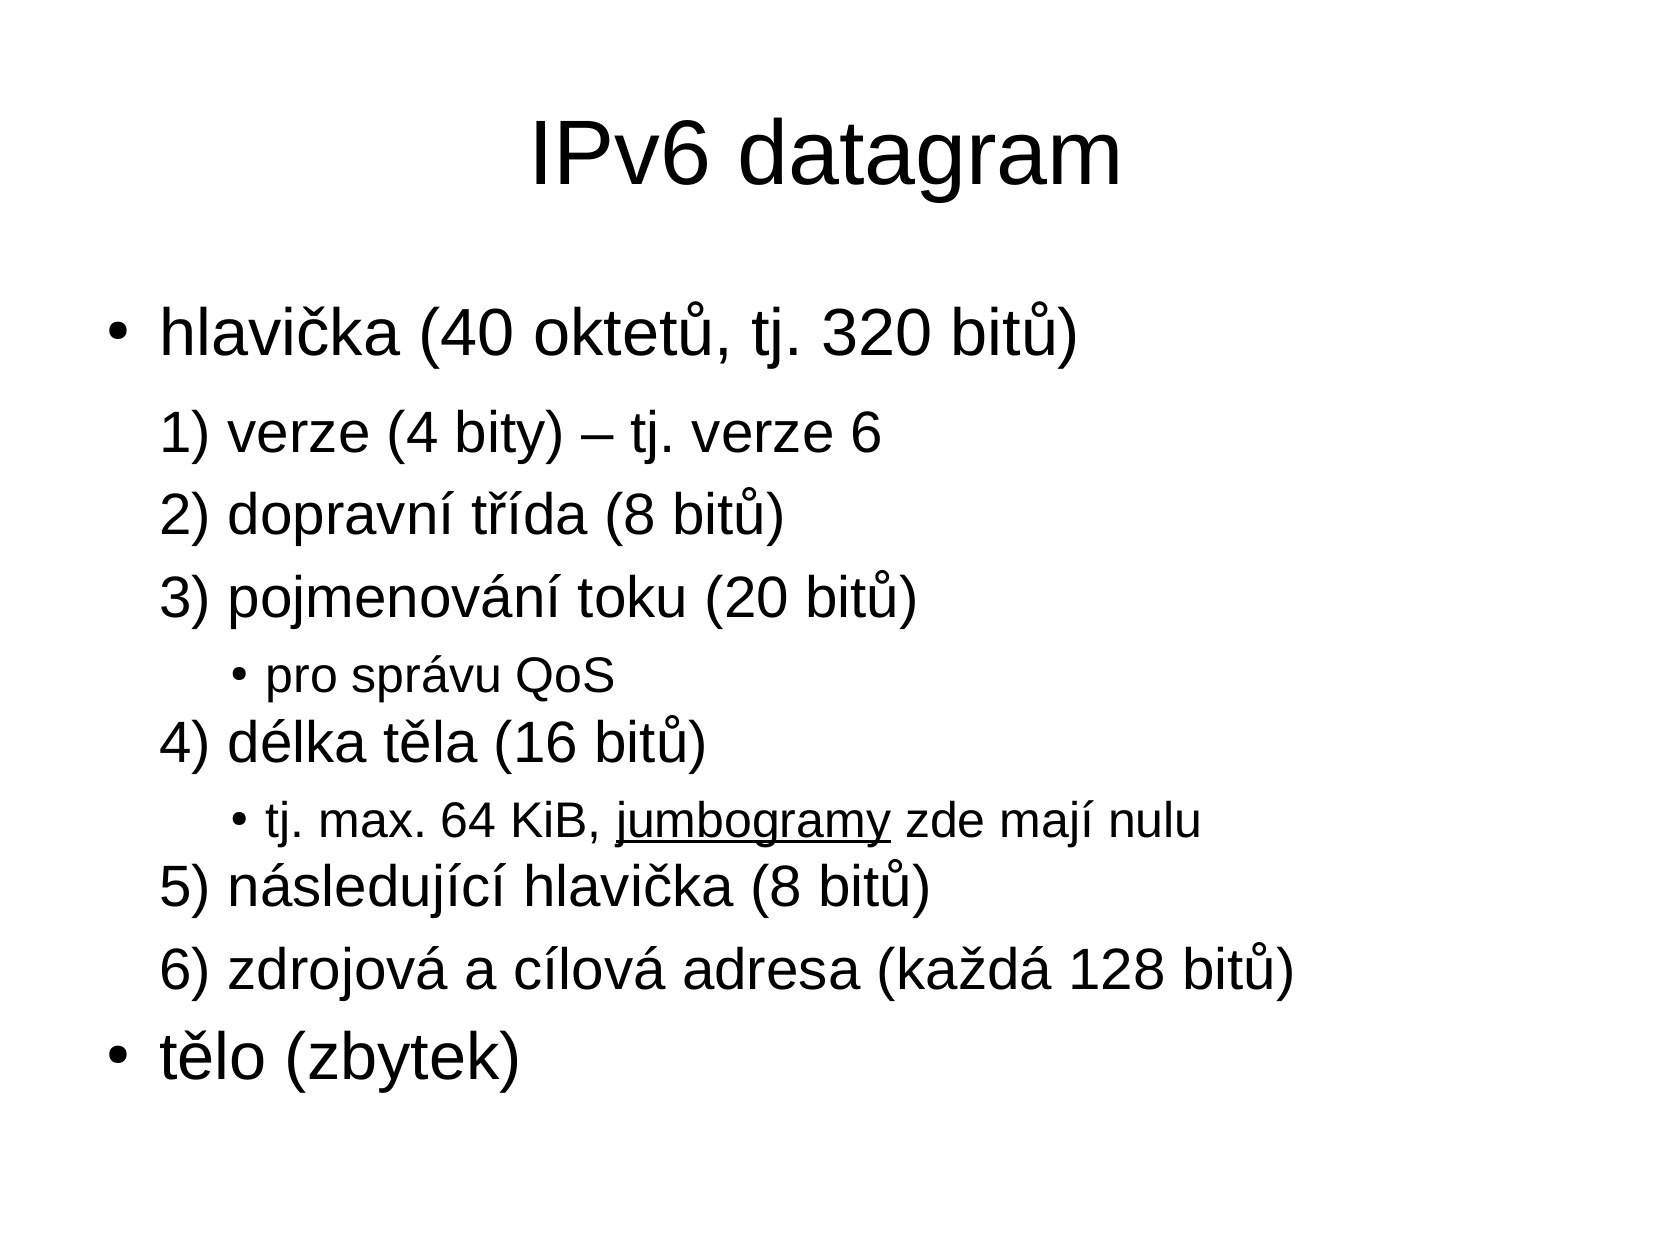

# IPv6 datagram
hlavička (40 oktetů, tj. 320 bitů)
 verze (4 bity) – tj. verze 6
 dopravní třída (8 bitů)
 pojmenování toku (20 bitů)
pro správu QoS
 délka těla (16 bitů)
tj. max. 64 KiB, jumbogramy zde mají nulu
 následující hlavička (8 bitů)
 zdrojová a cílová adresa (každá 128 bitů)
tělo (zbytek)